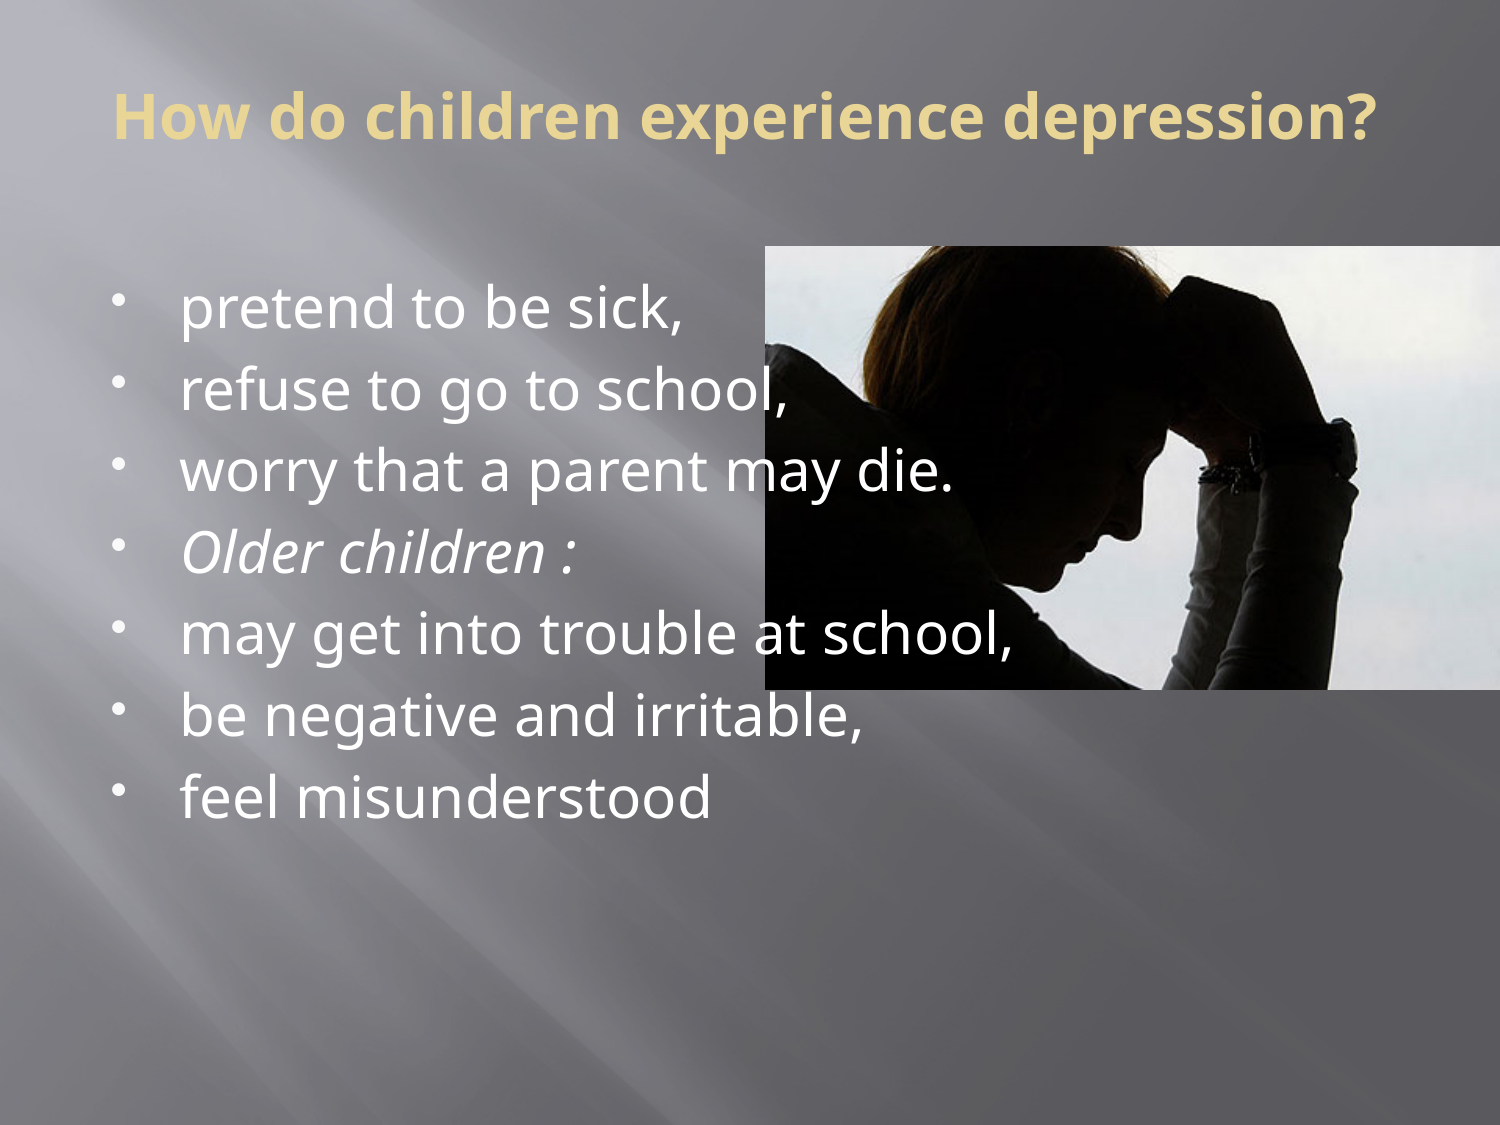

# How do children experience depression?
pretend to be sick,
refuse to go to school,
worry that a parent may die.
Older children :
may get into trouble at school,
be negative and irritable,
feel misunderstood